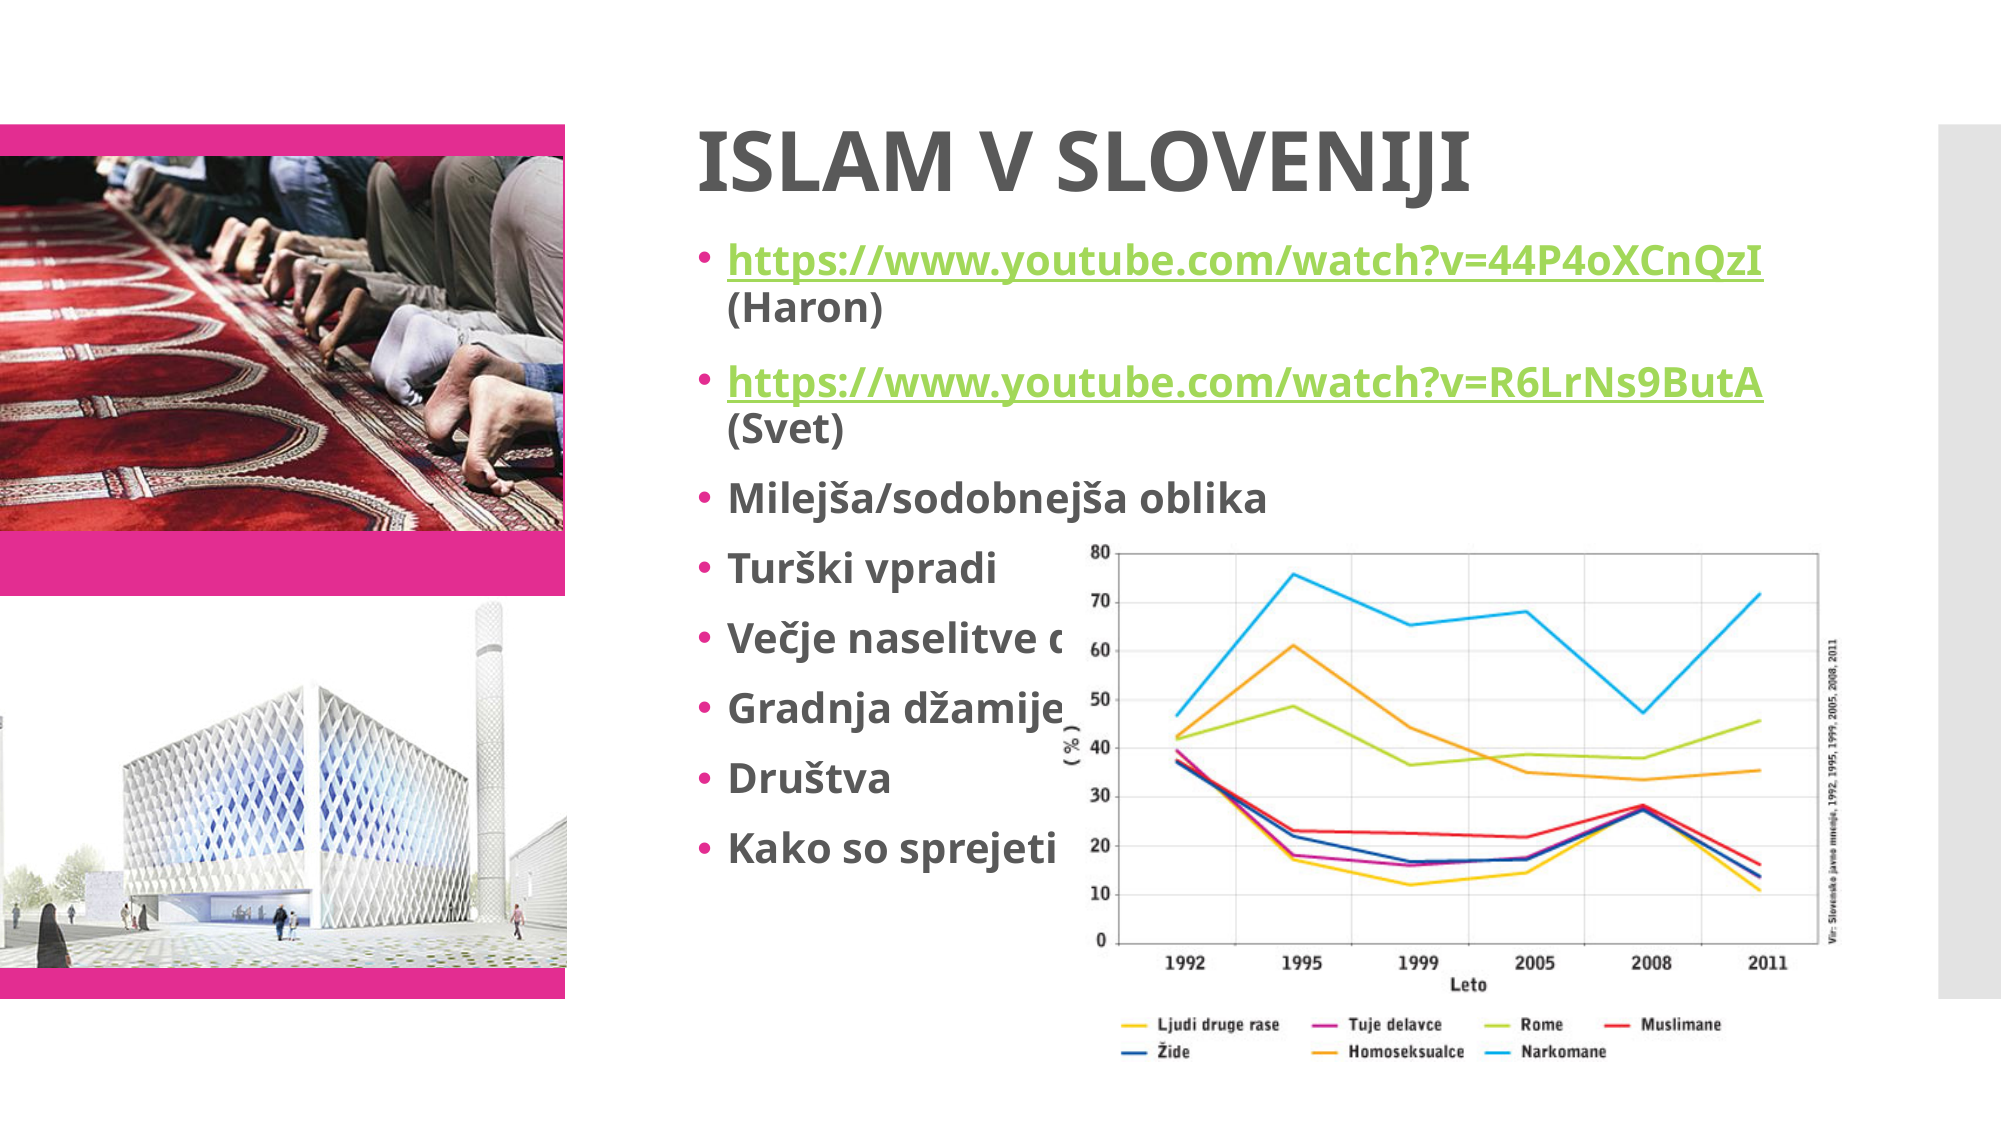

ISLAM V SLOVENIJI
https://www.youtube.com/watch?v=44P4oXCnQzI (Haron)
https://www.youtube.com/watch?v=R6LrNs9ButA (Svet)
Milejša/sodobnejša oblika
Turški vpradi
Večje naselitve druga polovica 20. stol.
Gradnja džamije
Društva
Kako so sprejeti
#